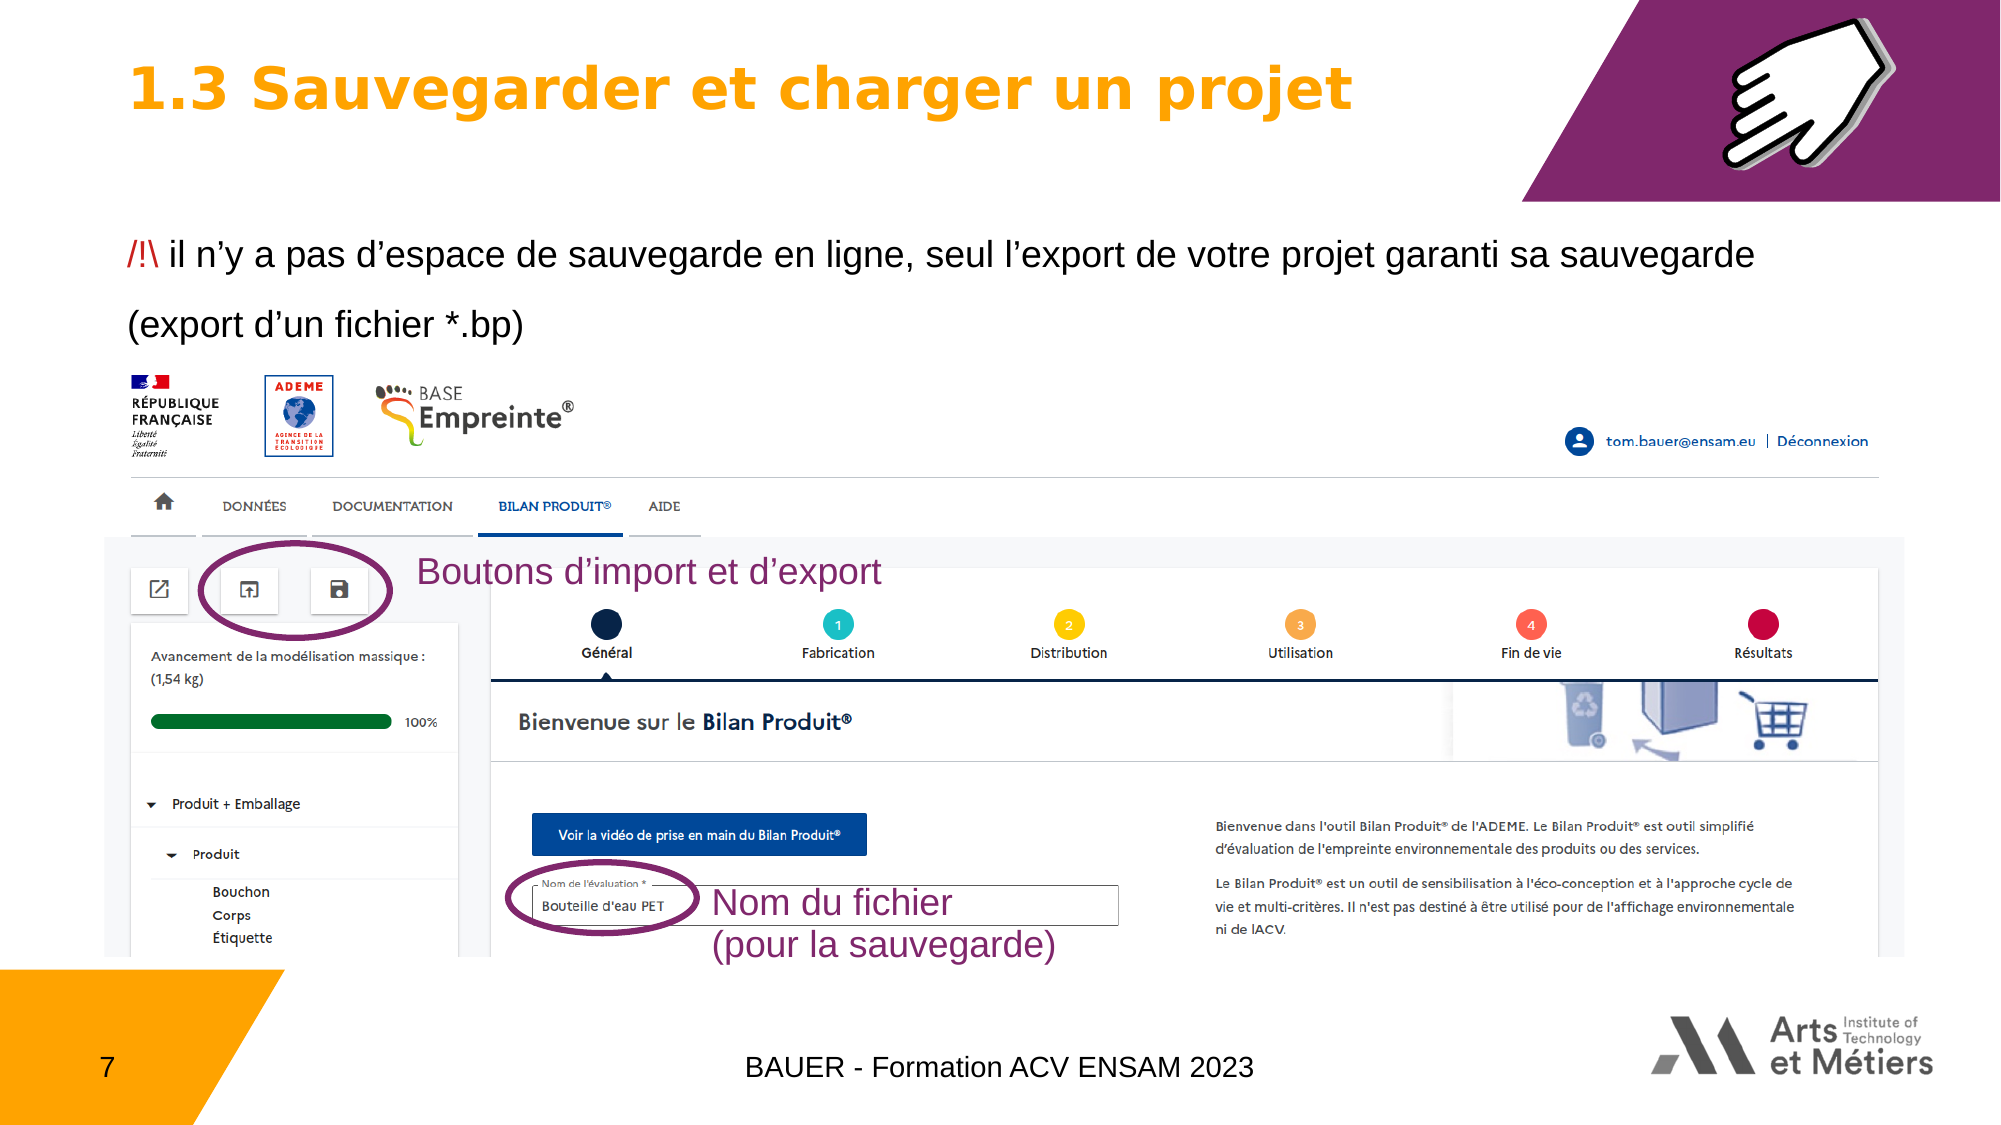

# 1.3 Sauvegarder et charger un projet
/!\ il n’y a pas d’espace de sauvegarde en ligne, seul l’export de votre projet garanti sa sauvegarde
(export d’un fichier *.bp)
Boutons d’import et d’export
Nom du fichier
(pour la sauvegarde)